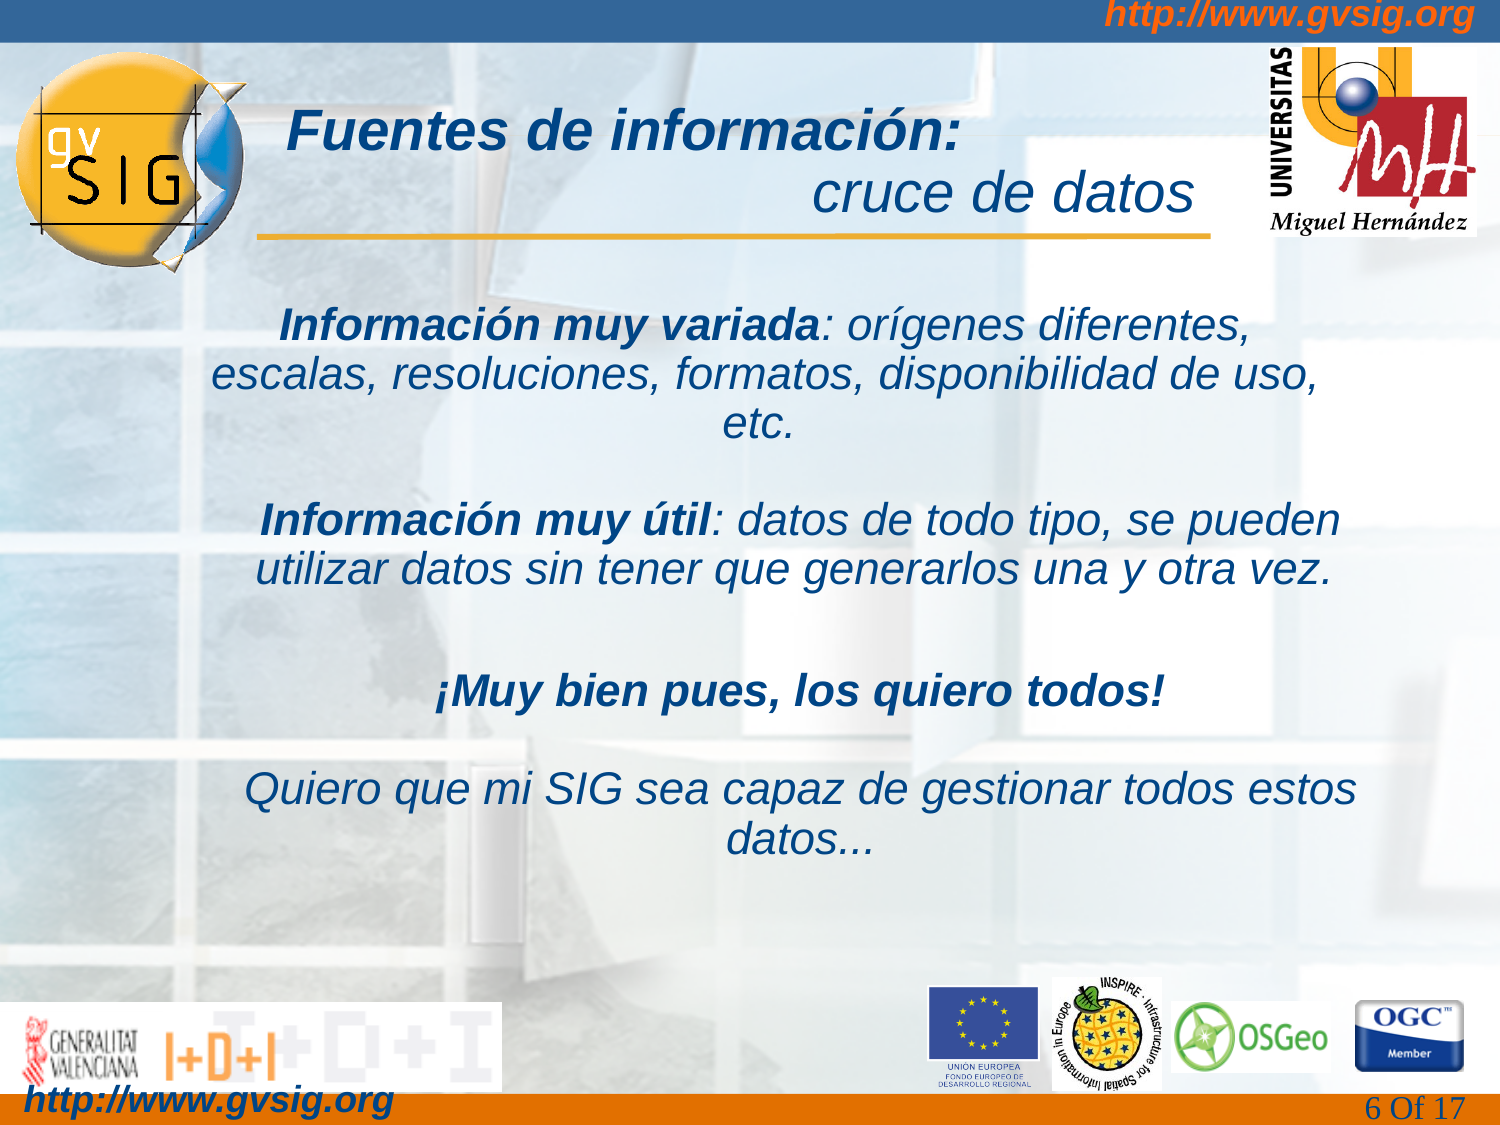

Fuentes de información:
cruce de datos
Información muy variada: orígenes diferentes, escalas, resoluciones, formatos, disponibilidad de uso, etc.
Información muy útil: datos de todo tipo, se pueden utilizar datos sin tener que generarlos una y otra vez.
¡Muy bien pues, los quiero todos!
Quiero que mi SIG sea capaz de gestionar todos estos datos...
6